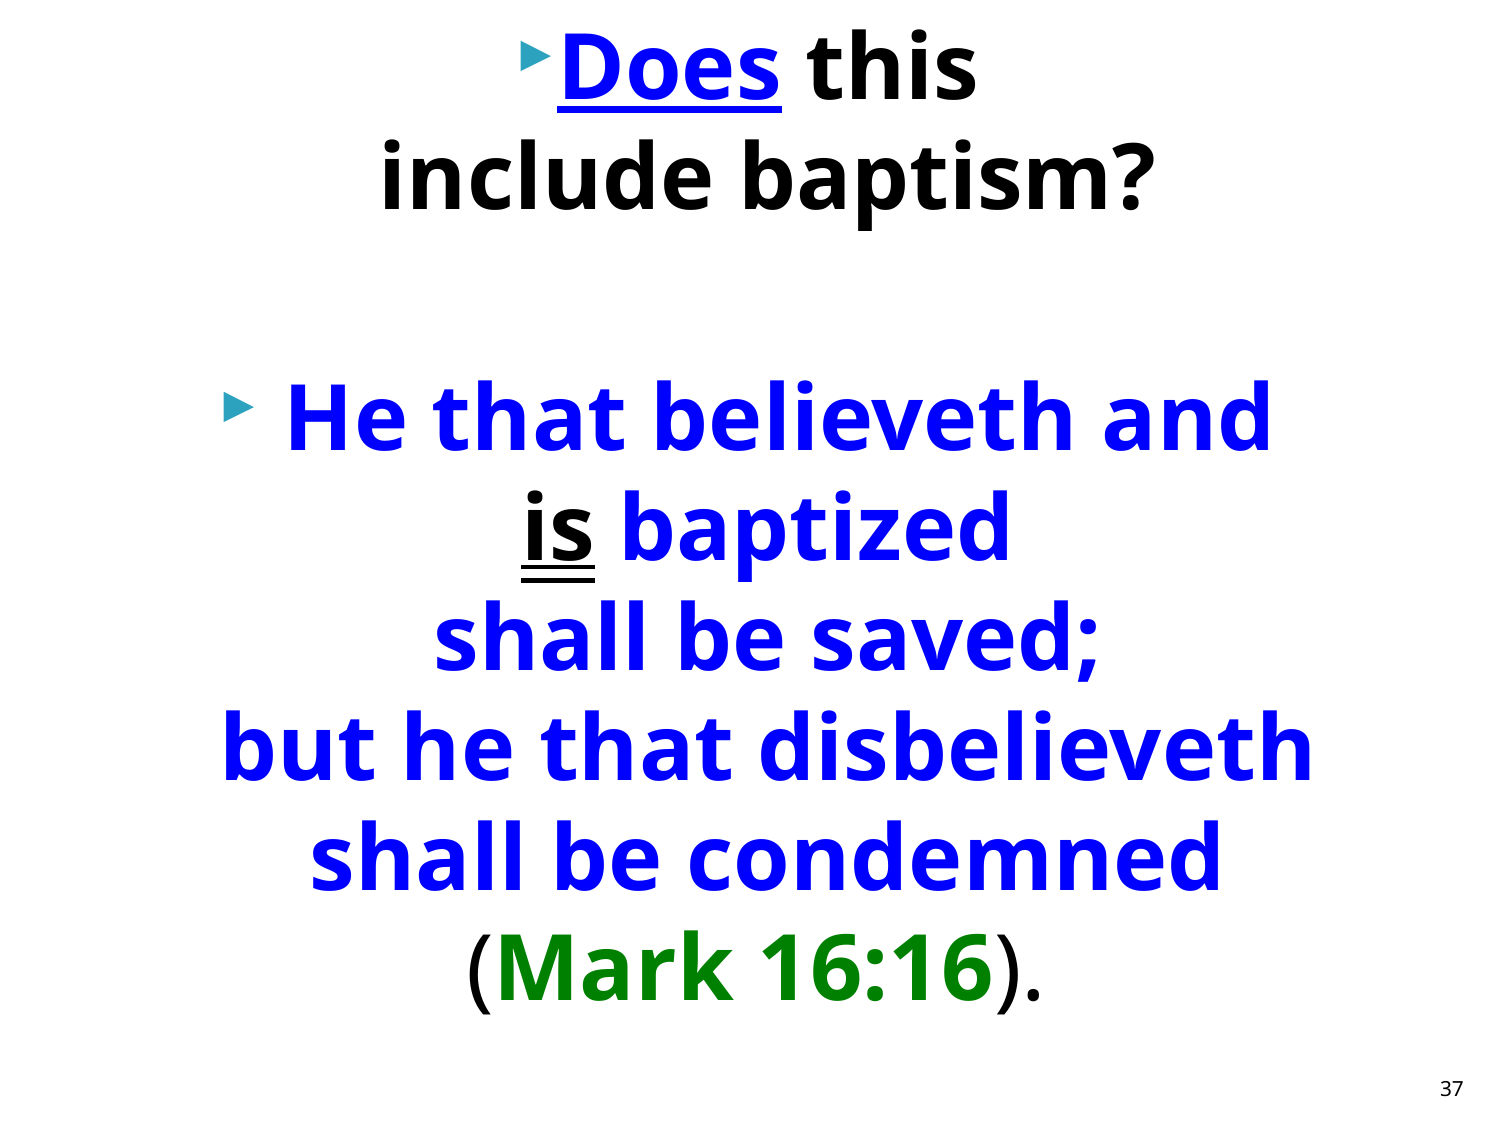

# Does this include baptism?
 He that believeth and
is baptized
shall be saved;
but he that disbelieveth
shall be condemned
(Mark 16:16).